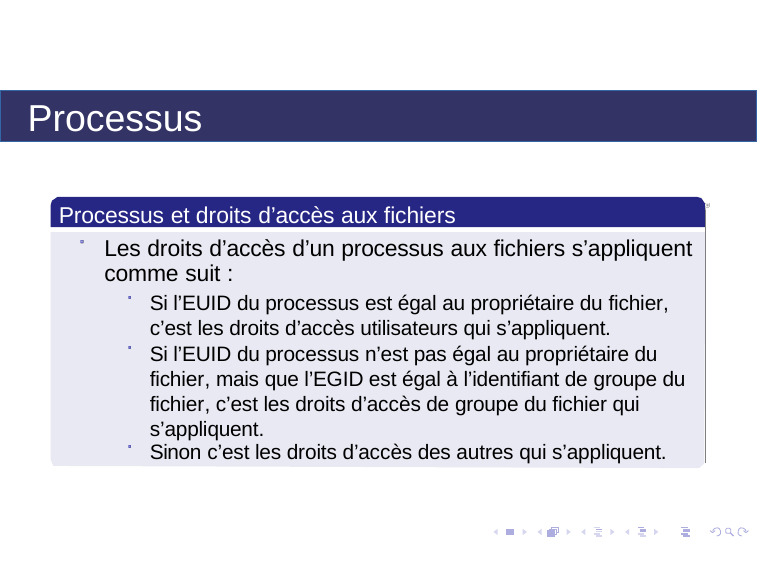

Processus
Processus et droits d’accès aux fichiers
Les droits d’accès d’un processus aux fichiers s’appliquent comme suit :
Si l’EUID du processus est égal au propriétaire du fichier, c’est les droits d’accès utilisateurs qui s’appliquent.
Si l’EUID du processus n’est pas égal au propriétaire du fichier, mais que l’EGID est égal à l’identifiant de groupe du fichier, c’est les droits d’accès de groupe du fichier qui s’appliquent.
Sinon c’est les droits d’accès des autres qui s’appliquent.
mickael.hoerdt@hesge.ch